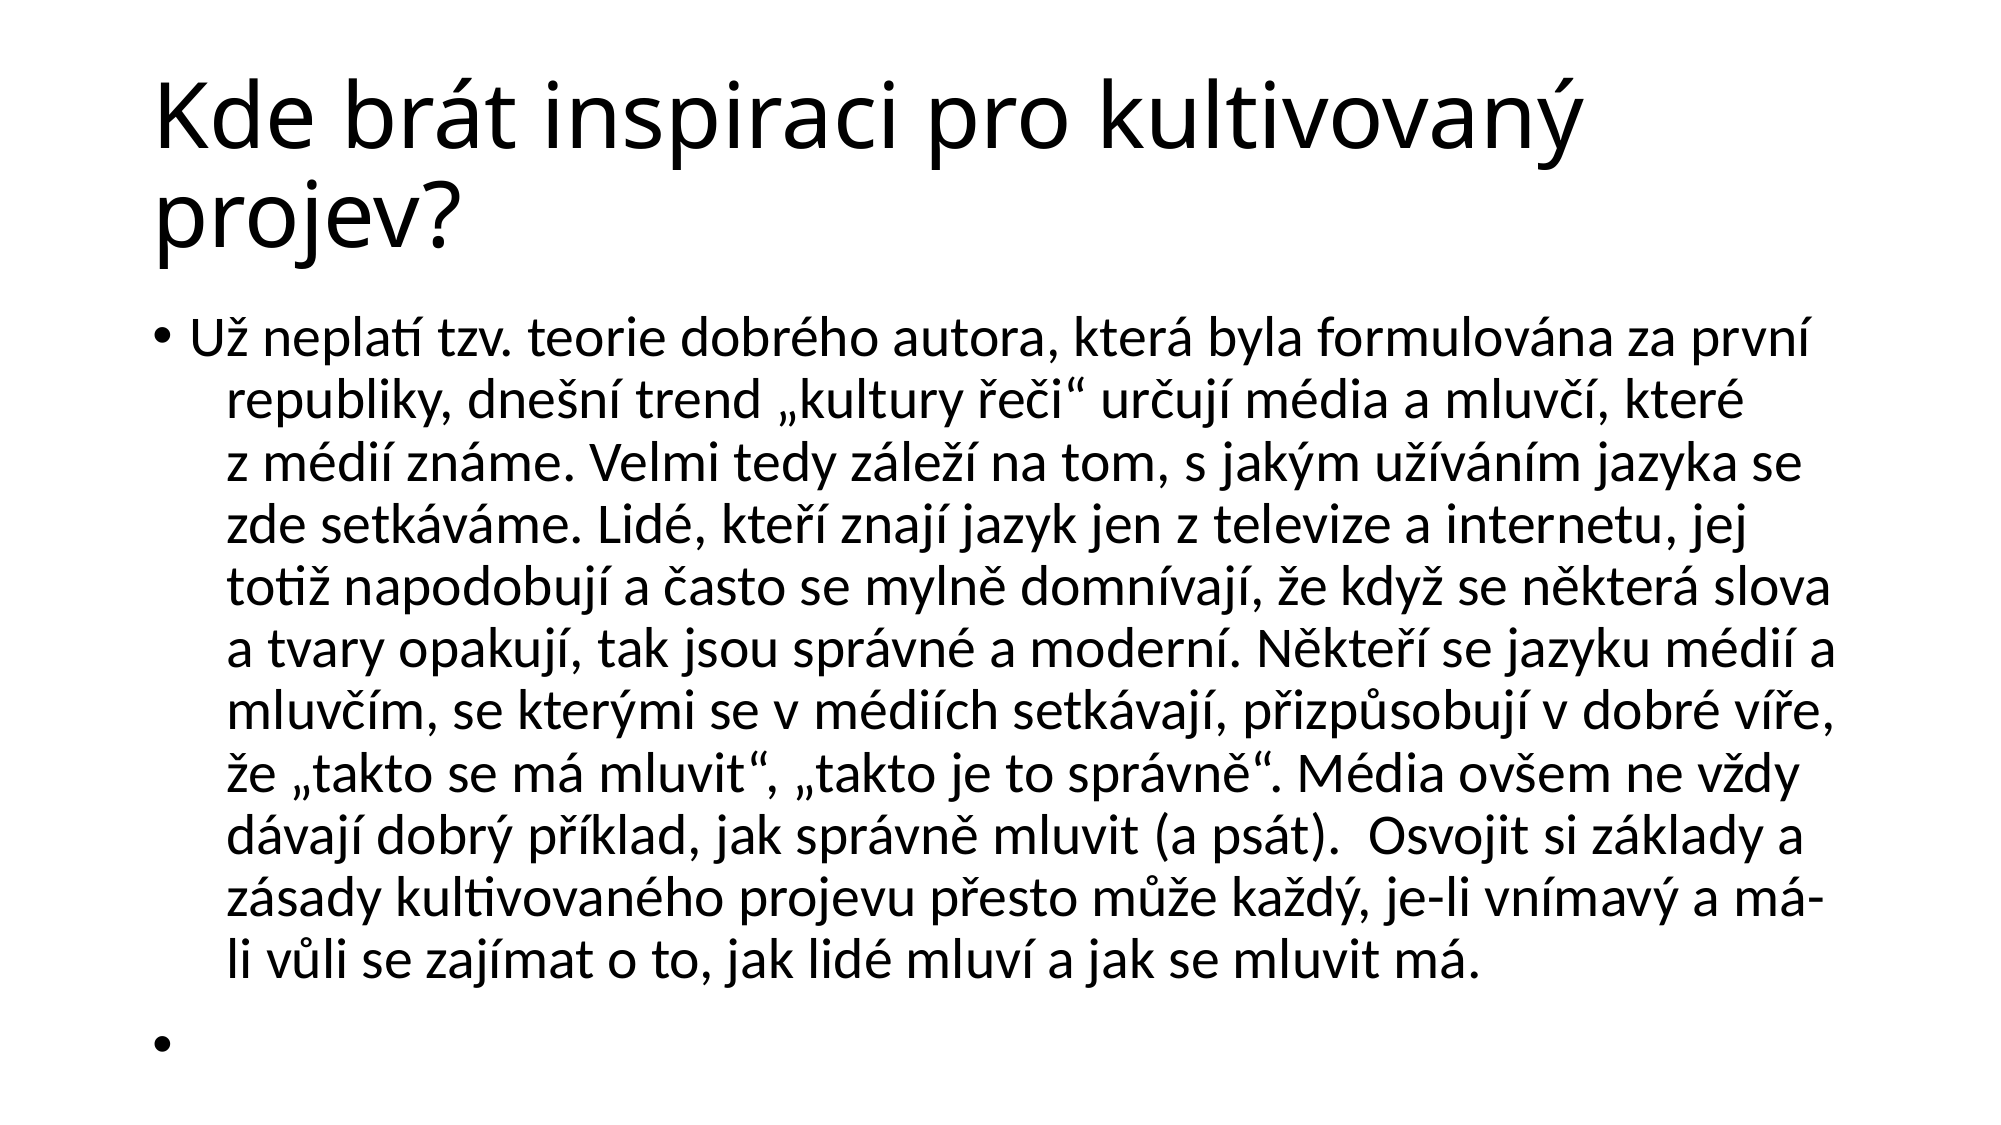

# Kde brát inspiraci pro kultivovaný projev?
Už neplatí tzv. teorie dobrého autora, která byla formulována za první republiky, dnešní trend „kultury řeči“ určují média a mluvčí, které z médií známe. Velmi tedy záleží na tom, s jakým užíváním jazyka se zde setkáváme. Lidé, kteří znají jazyk jen z televize a internetu, jej totiž napodobují a často se mylně domnívají, že když se některá slova a tvary opakují, tak jsou správné a moderní. Někteří se jazyku médií a mluvčím, se kterými se v médiích setkávají, přizpůsobují v dobré víře, že „takto se má mluvit“, „takto je to správně“. Média ovšem ne vždy dávají dobrý příklad, jak správně mluvit (a psát). Osvojit si základy a zásady kultivovaného projevu přesto může každý, je-li vnímavý a má-li vůli se zajímat o to, jak lidé mluví a jak se mluvit má.